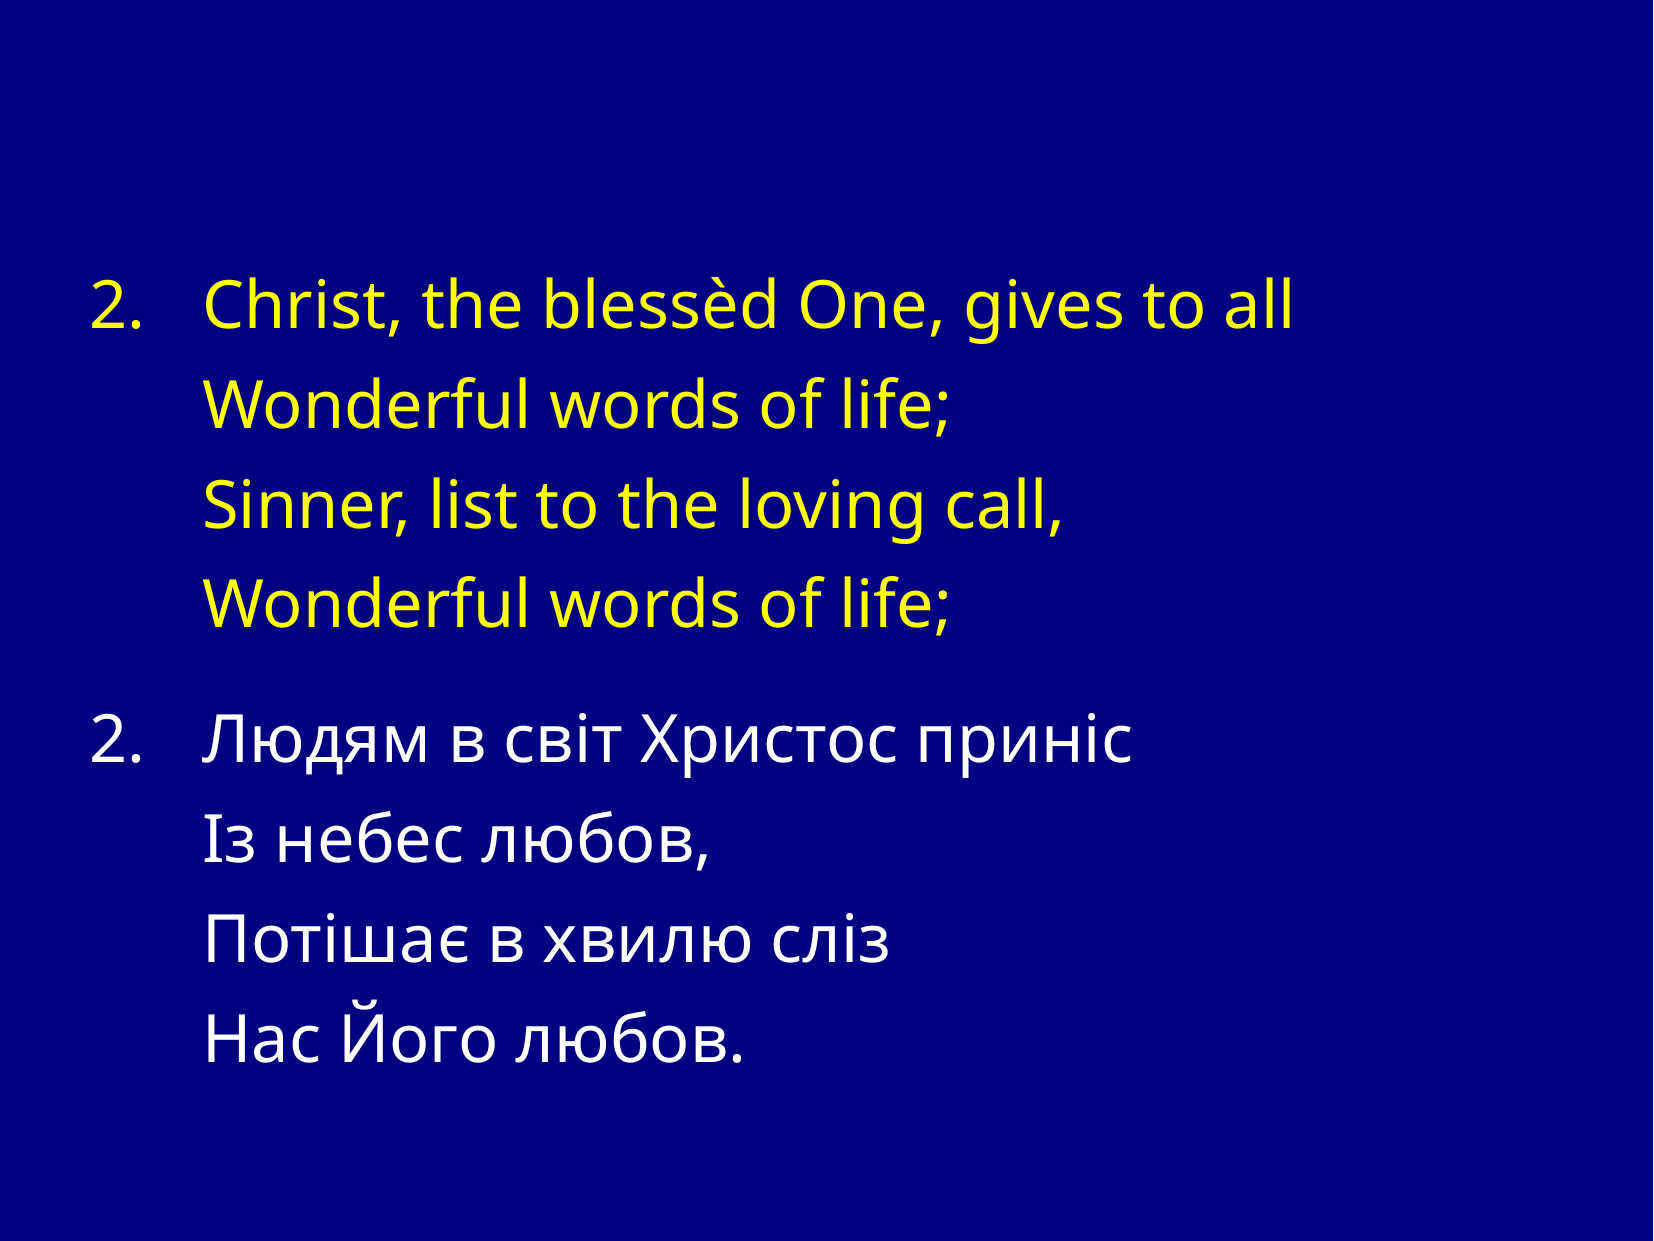

2.	Christ, the blessèd One, gives to all
	Wonderful words of life;
	Sinner, list to the loving call,
	Wonderful words of life;
2.	Людям в світ Христос приніс
	Із небес любов,
	Потішає в хвилю сліз
	Нас Його любов.